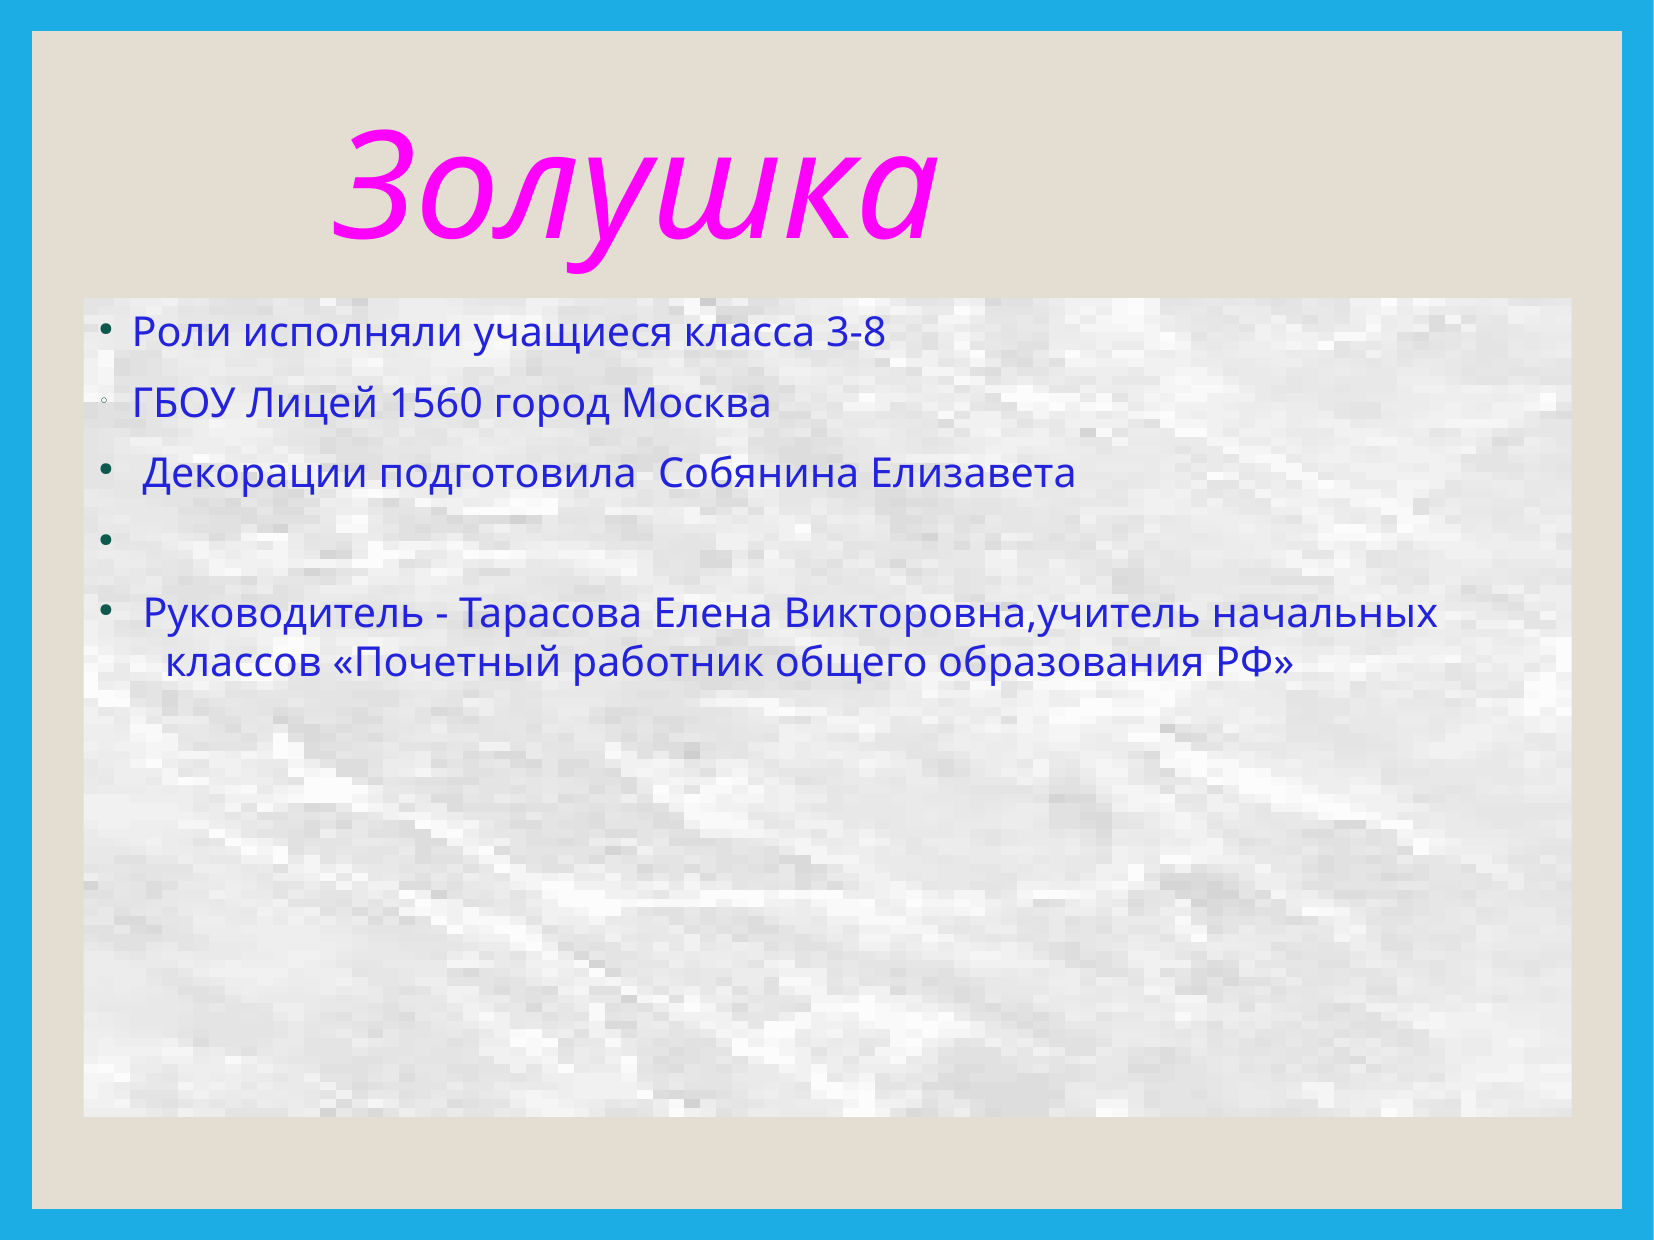

# Золушка
Роли исполняли учащиеся класса 3-8
ГБОУ Лицей 1560 город Москва
 Декорации подготовила Собянина Елизавета
 Руководитель - Тарасова Елена Викторовна,учитель начальных классов «Почетный работник общего образования РФ»